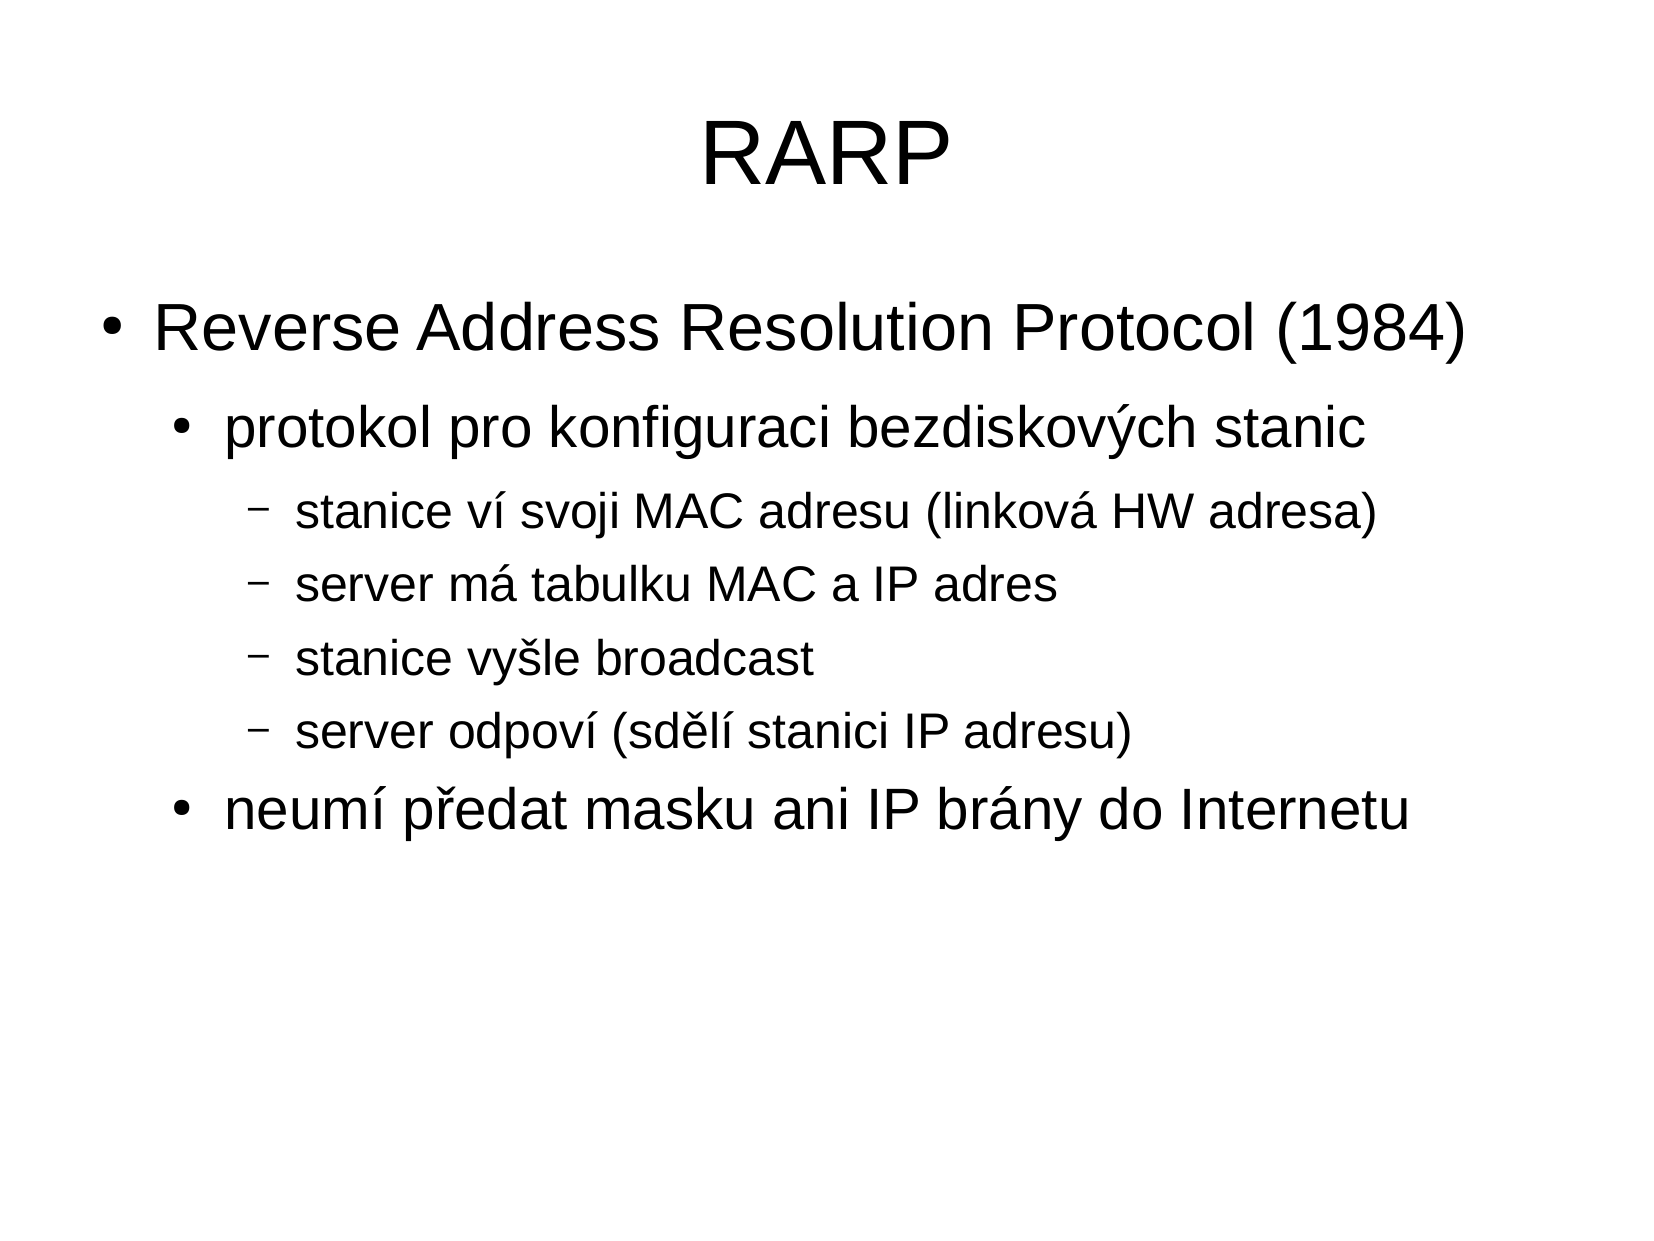

# RARP
Reverse Address Resolution Protocol (1984)
protokol pro konfiguraci bezdiskových stanic
stanice ví svoji MAC adresu (linková HW adresa)
server má tabulku MAC a IP adres
stanice vyšle broadcast
server odpoví (sdělí stanici IP adresu)
neumí předat masku ani IP brány do Internetu